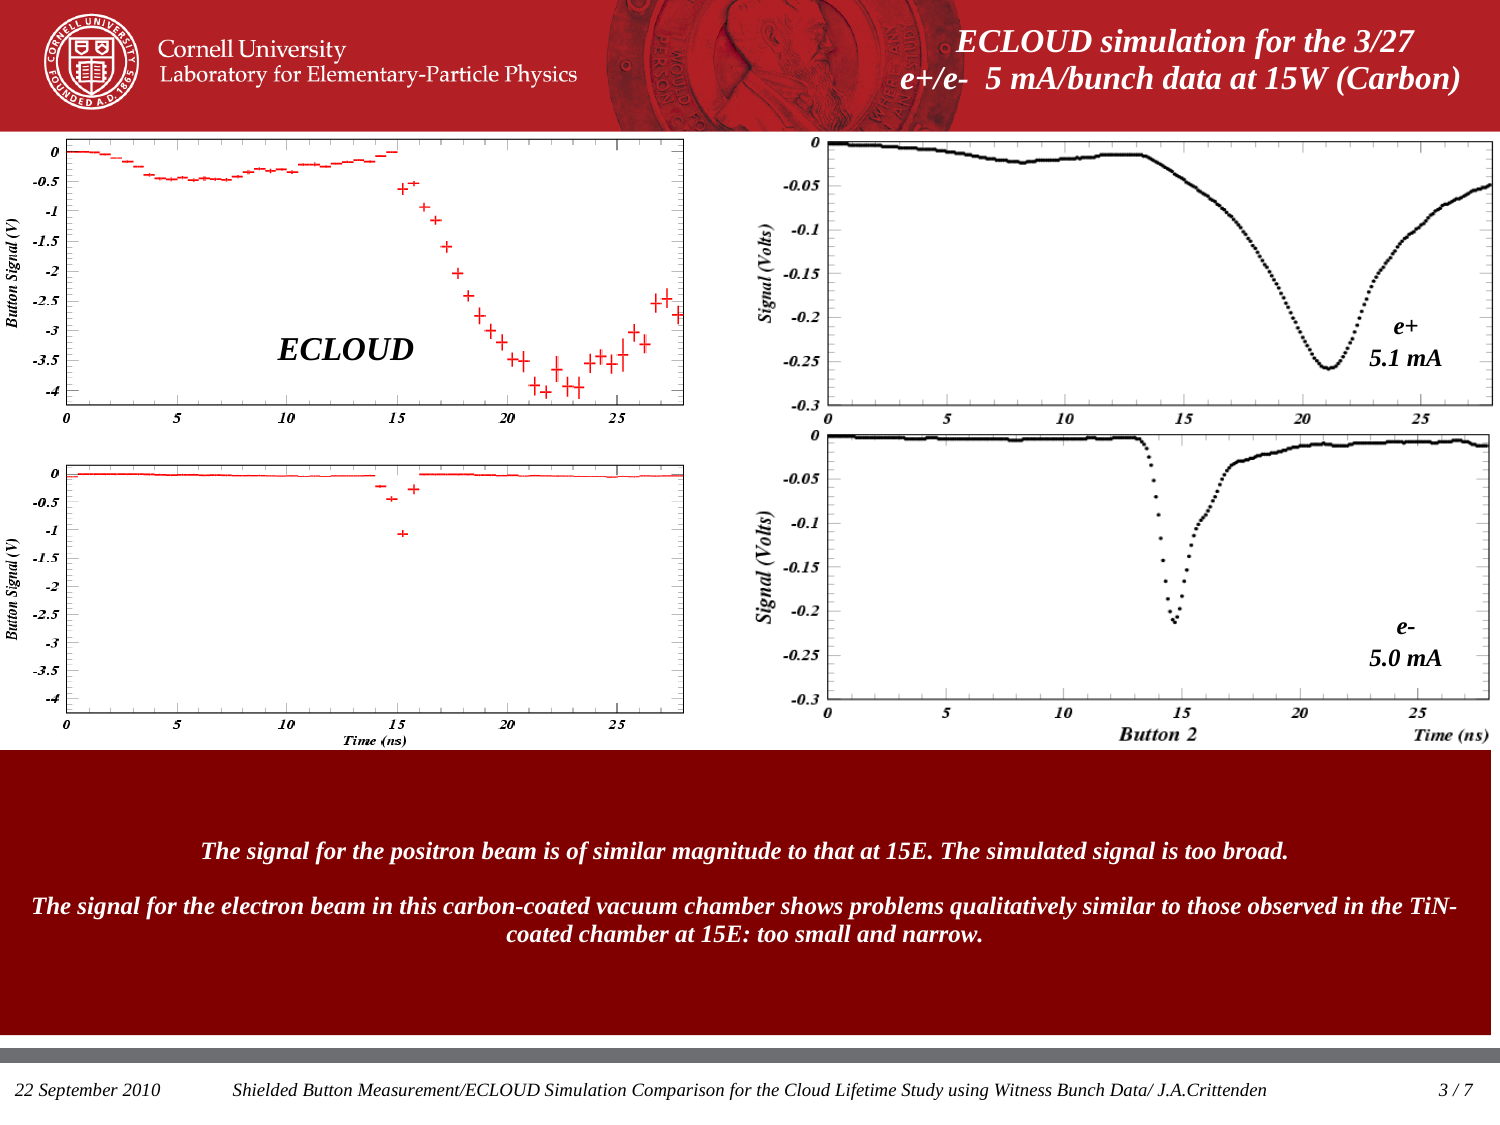

ECLOUD simulation for the 3/27
e+/e- 5 mA/bunch data at 15W (Carbon)
e+
5.1 mA
ECLOUD
e-
5.0 mA
The signal for the positron beam is of similar magnitude to that at 15E. The simulated signal is too broad.
The signal for the electron beam in this carbon-coated vacuum chamber shows problems qualitatively similar to those observed in the TiN-coated chamber at 15E: too small and narrow.